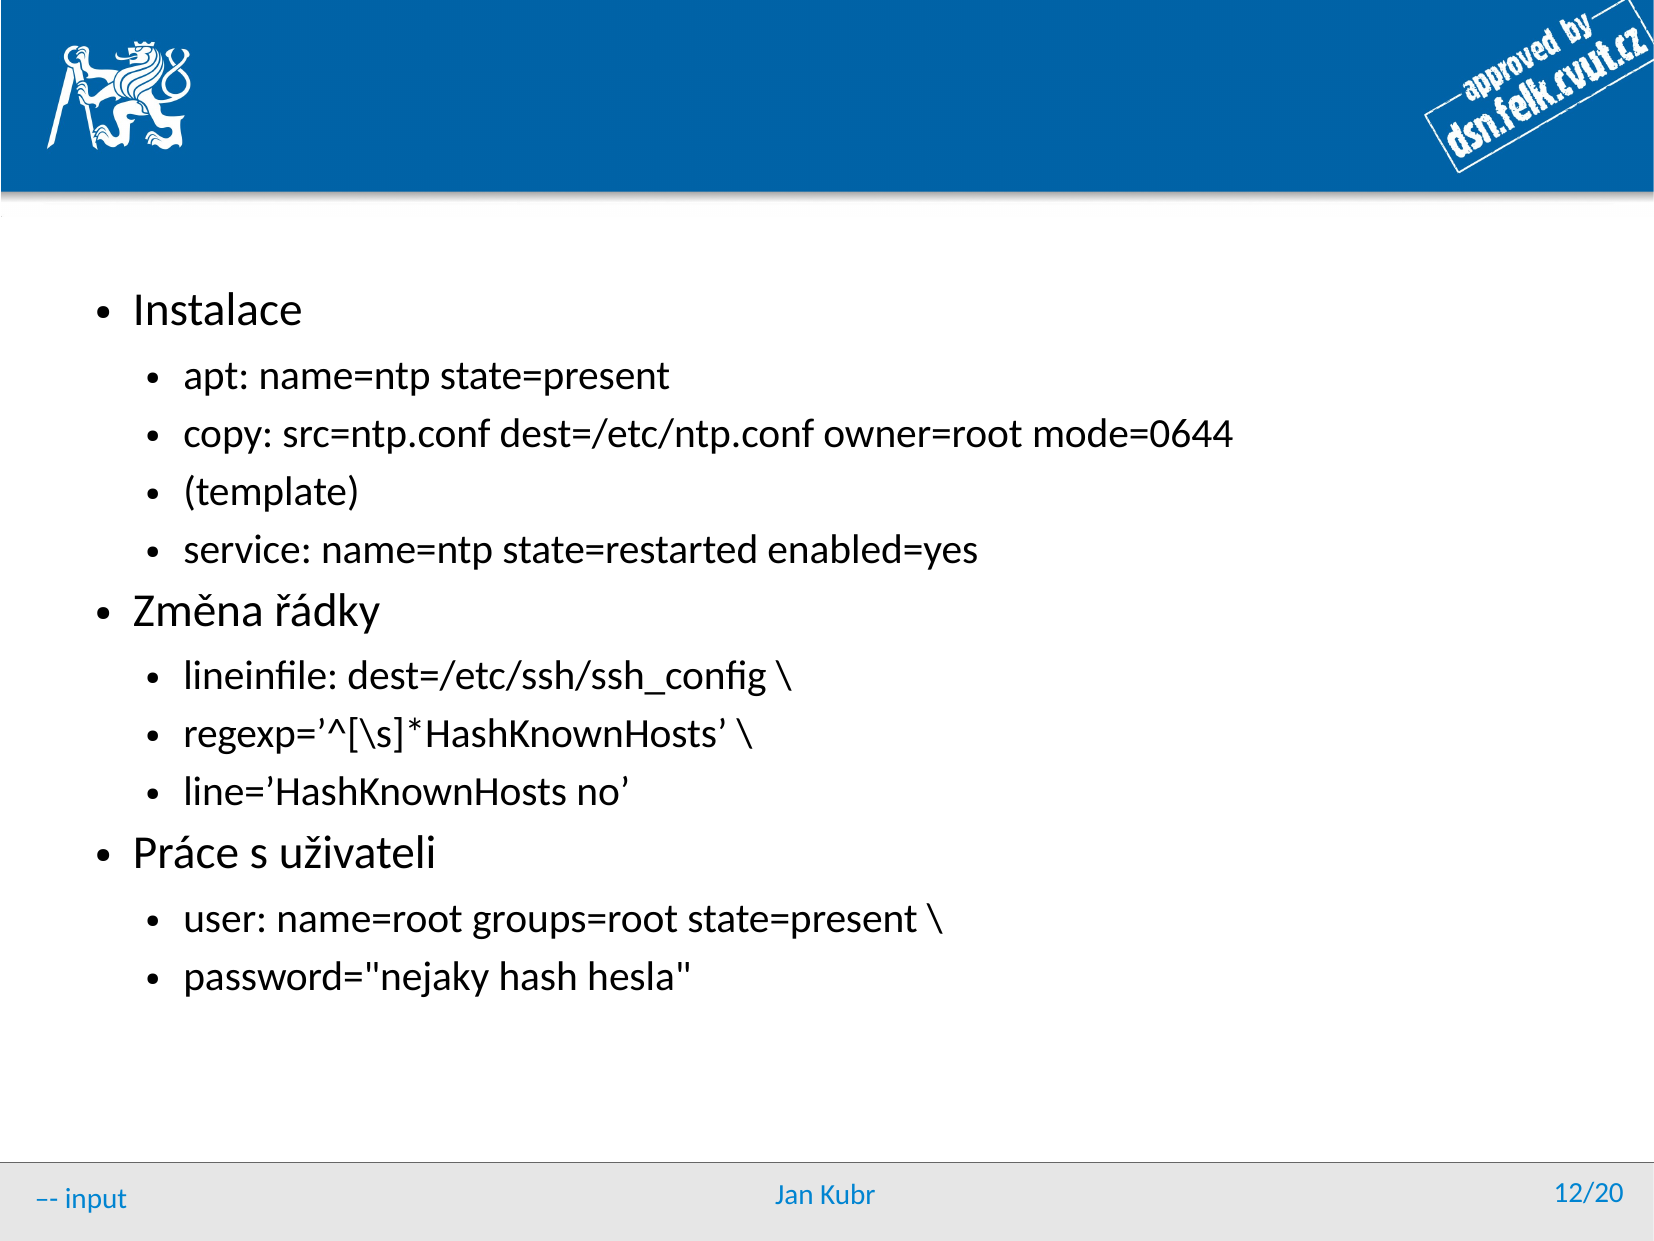

#
Instalace
apt: name=ntp state=present
copy: src=ntp.conf dest=/etc/ntp.conf owner=root mode=0644
(template)
service: name=ntp state=restarted enabled=yes
Změna řádky
lineinfile: dest=/etc/ssh/ssh_config \
regexp=’^[\s]*HashKnownHosts’ \
line=’HashKnownHosts no’
Práce s uživateli
user: name=root groups=root state=present \
password="nejaky hash hesla"
12
Jan Kubr
02/2006